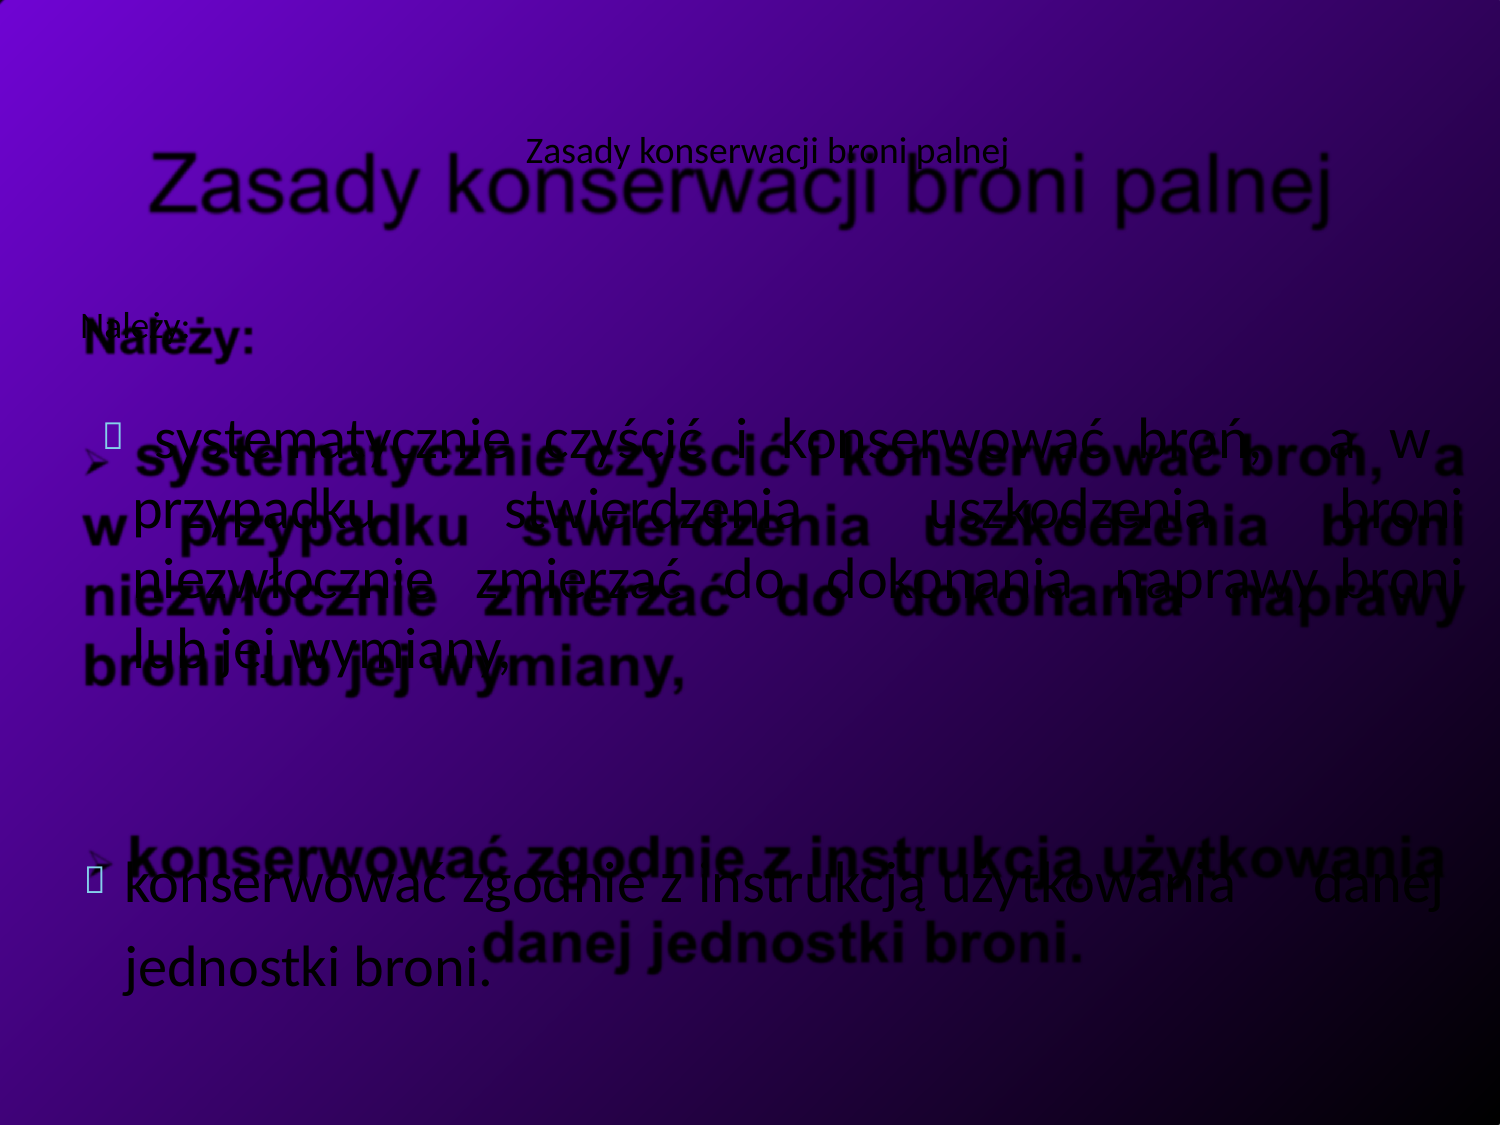

# Zasady konserwacji broni palnej
Należy:
systematycznie czyścić i konserwować broń, a w przypadku stwierdzenia uszkodzenia broni niezwłocznie zmierzać do dokonania naprawy broni lub jej wymiany,
konserwować zgodnie z instrukcją użytkowania 	danej jednostki broni.